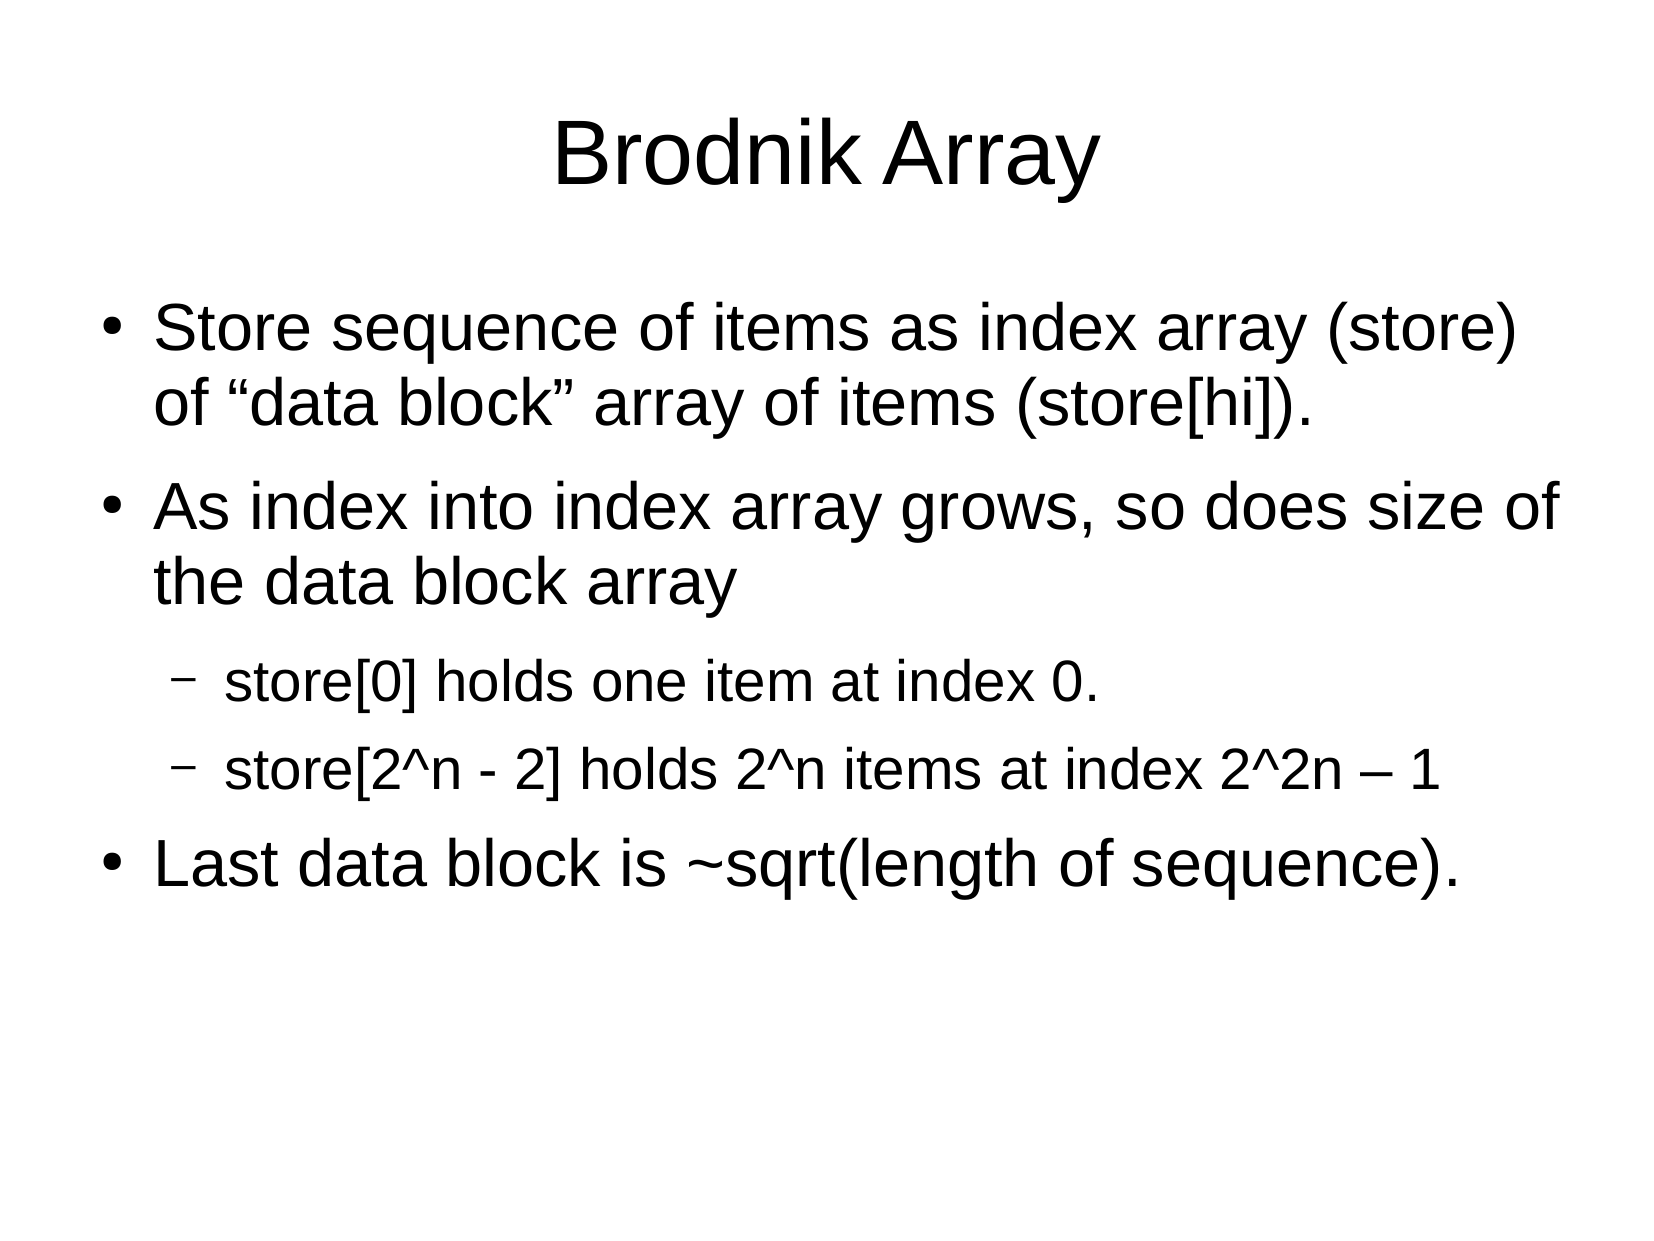

# Brodnik Array
Store sequence of items as index array (store) of “data block” array of items (store[hi]).
As index into index array grows, so does size of the data block array
store[0] holds one item at index 0.
store[2^n - 2] holds 2^n items at index 2^2n – 1
Last data block is ~sqrt(length of sequence).